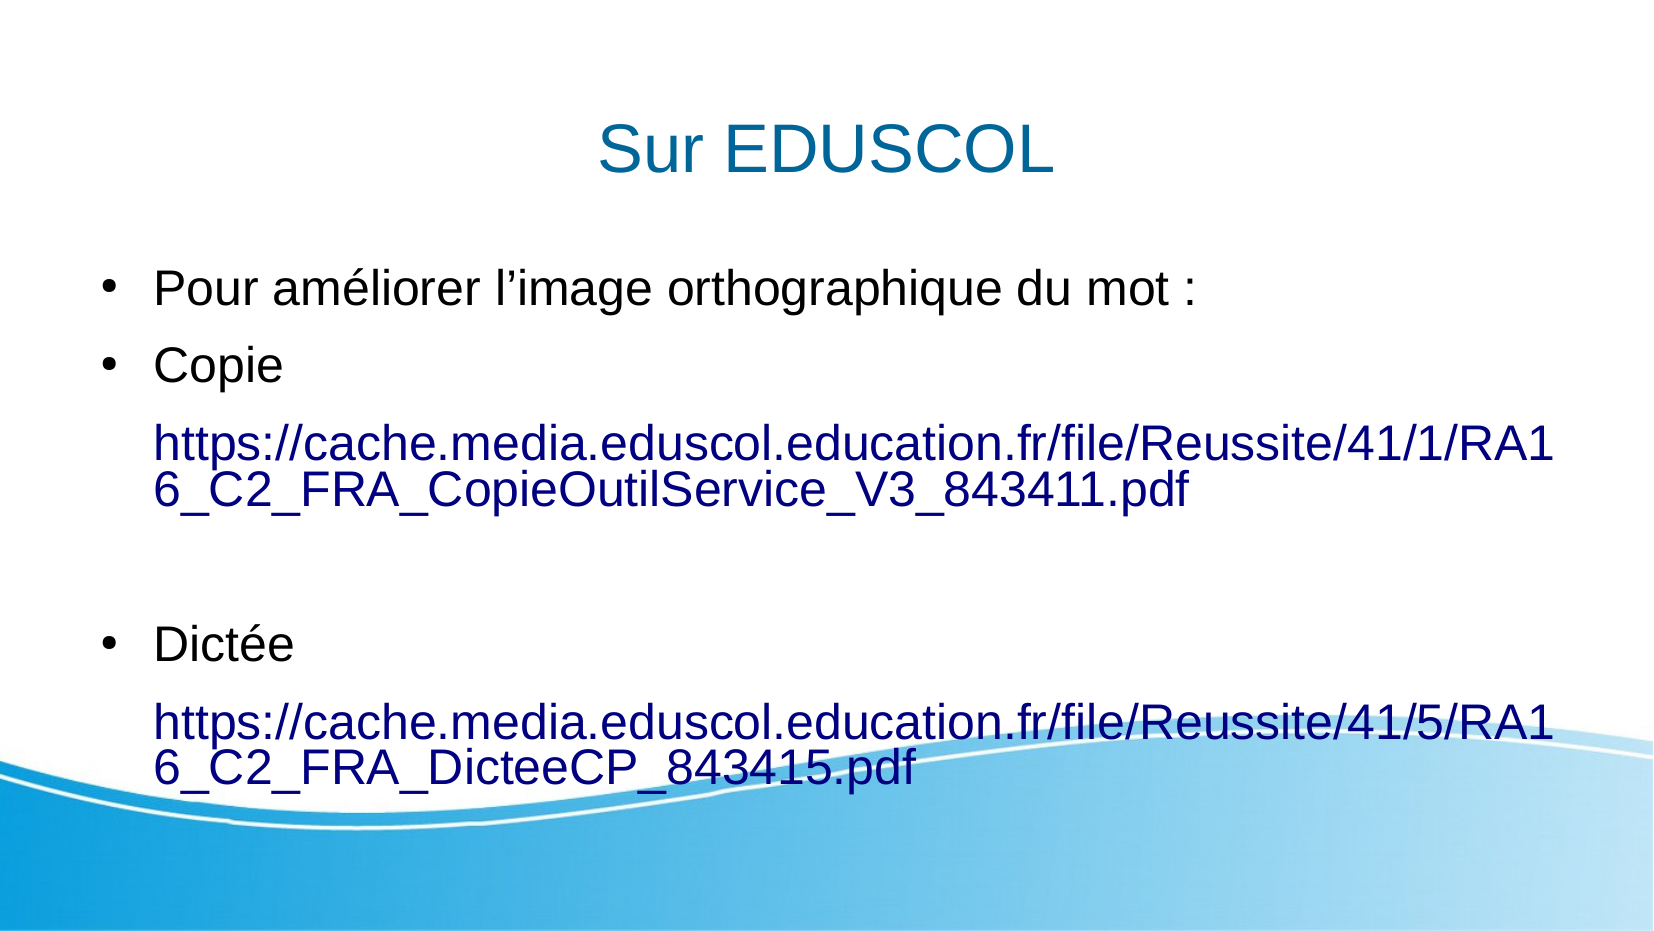

# Sur EDUSCOL
Pour améliorer l’image orthographique du mot :
Copie
https://cache.media.eduscol.education.fr/file/Reussite/41/1/RA16_C2_FRA_CopieOutilService_V3_843411.pdf
Dictée
https://cache.media.eduscol.education.fr/file/Reussite/41/5/RA16_C2_FRA_DicteeCP_843415.pdf